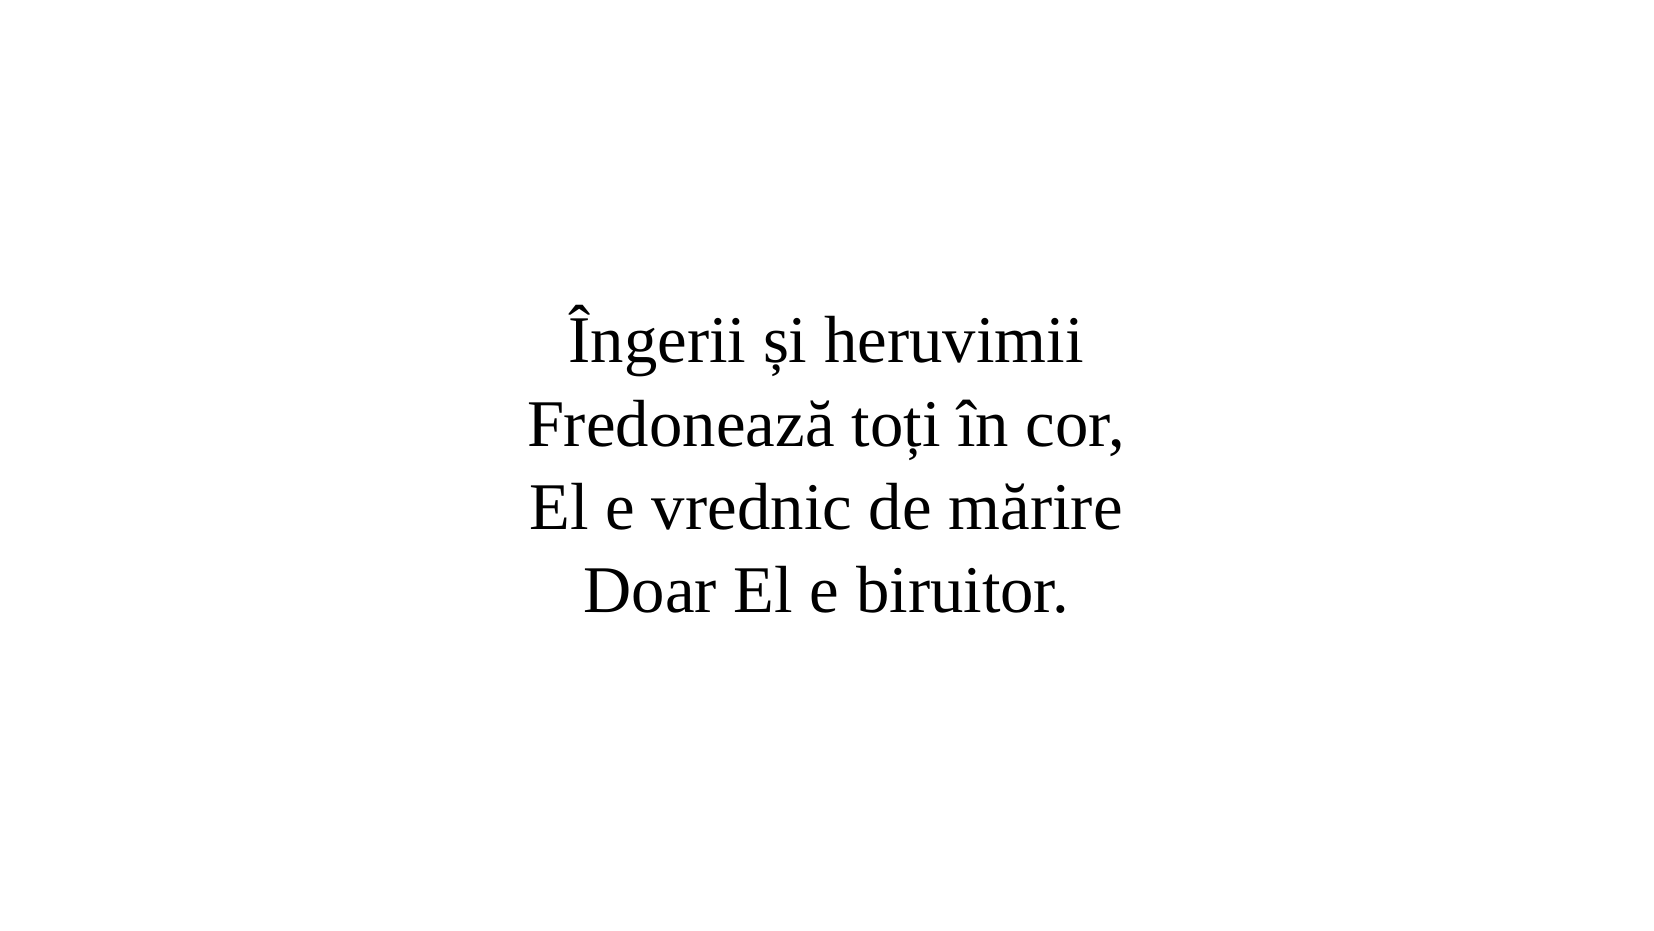

# Îngerii și heruvimii
Fredonează toți în cor,
El e vrednic de mărire
Doar El e biruitor.